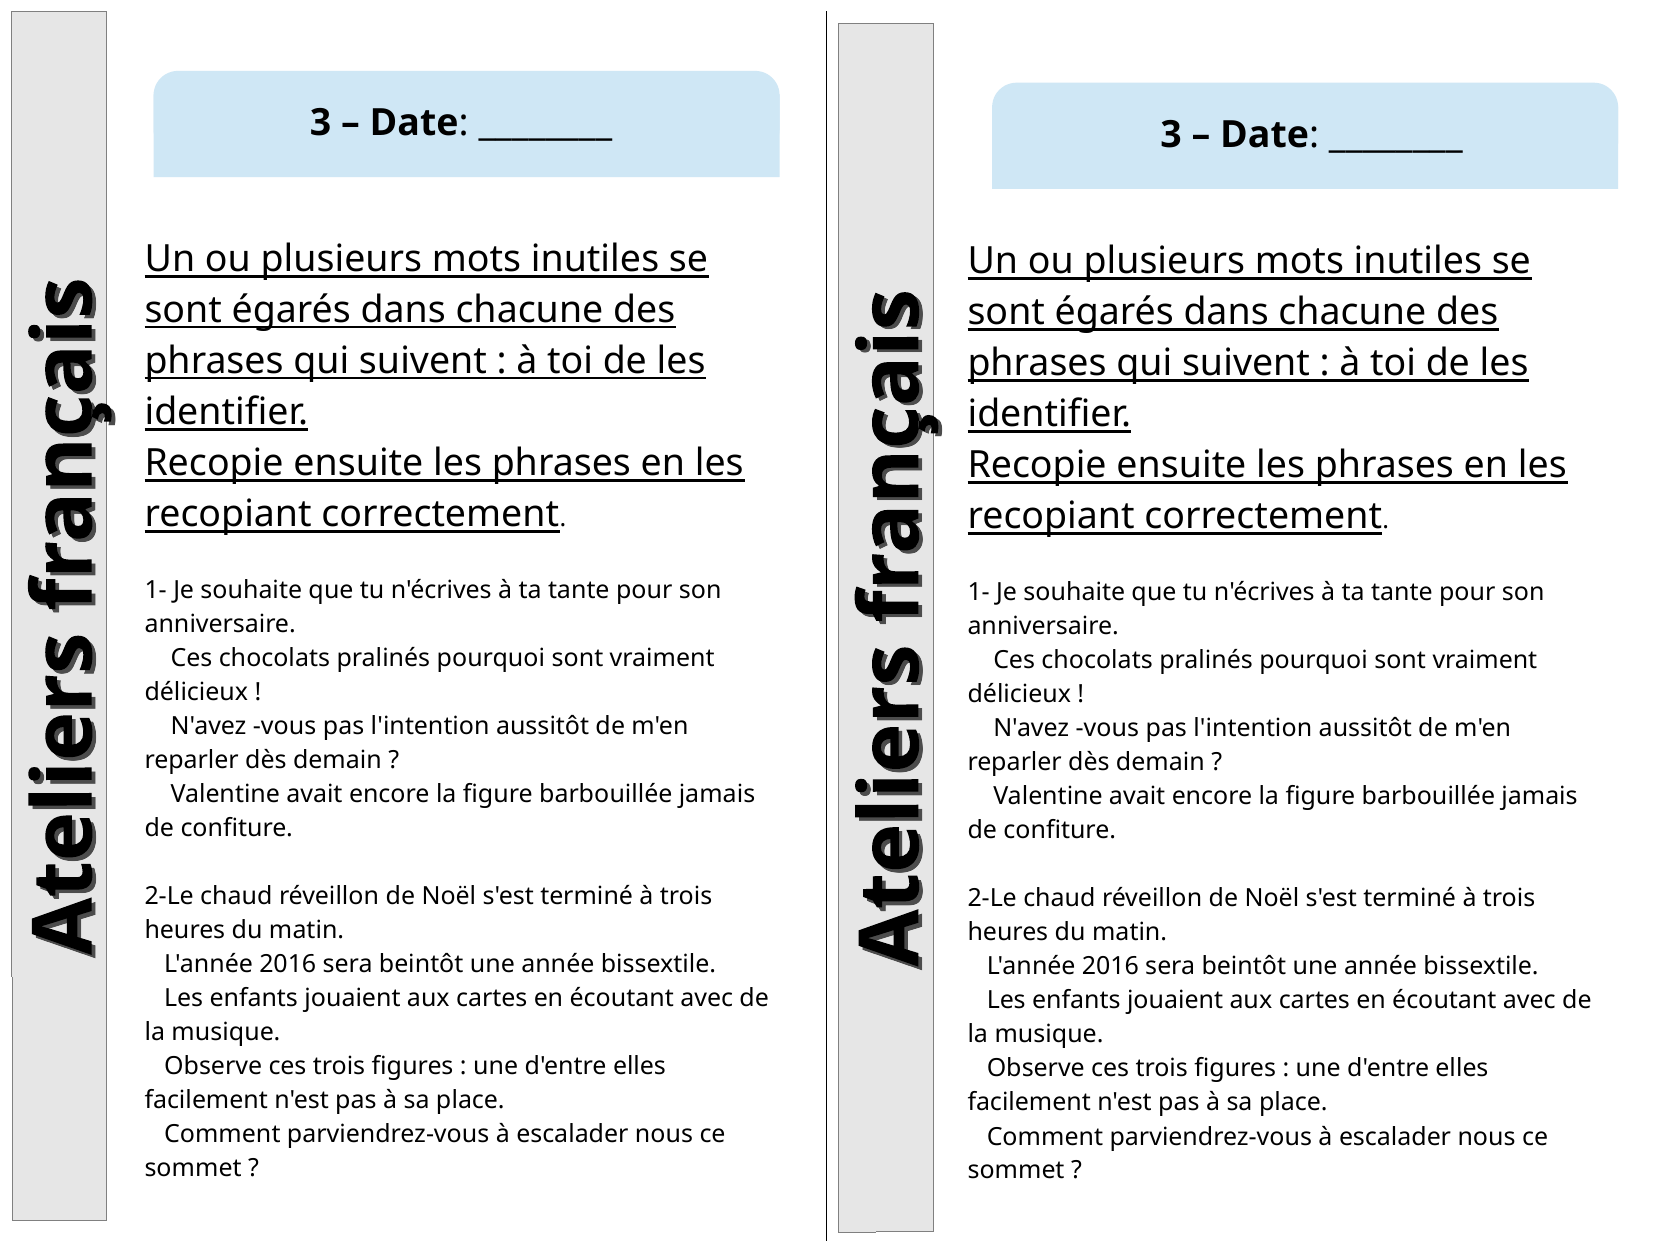

3 – Date: ________
3 – Date: ________
Un ou plusieurs mots inutiles se sont égarés dans chacune des phrases qui suivent : à toi de les identifier.
Recopie ensuite les phrases en les recopiant correctement.
1- Je souhaite que tu n'écrives à ta tante pour son anniversaire.
 Ces chocolats pralinés pourquoi sont vraiment délicieux !
 N'avez -vous pas l'intention aussitôt de m'en reparler dès demain ?
 Valentine avait encore la figure barbouillée jamais de confiture.
2-Le chaud réveillon de Noël s'est terminé à trois heures du matin.
 L'année 2016 sera beintôt une année bissextile.
 Les enfants jouaient aux cartes en écoutant avec de la musique.
 Observe ces trois figures : une d'entre elles facilement n'est pas à sa place.
 Comment parviendrez-vous à escalader nous ce sommet ?
Un ou plusieurs mots inutiles se sont égarés dans chacune des phrases qui suivent : à toi de les identifier.
Recopie ensuite les phrases en les recopiant correctement.
1- Je souhaite que tu n'écrives à ta tante pour son anniversaire.
 Ces chocolats pralinés pourquoi sont vraiment délicieux !
 N'avez -vous pas l'intention aussitôt de m'en reparler dès demain ?
 Valentine avait encore la figure barbouillée jamais de confiture.
2-Le chaud réveillon de Noël s'est terminé à trois heures du matin.
 L'année 2016 sera beintôt une année bissextile.
 Les enfants jouaient aux cartes en écoutant avec de la musique.
 Observe ces trois figures : une d'entre elles facilement n'est pas à sa place.
 Comment parviendrez-vous à escalader nous ce sommet ?
Ateliers français
Ateliers français